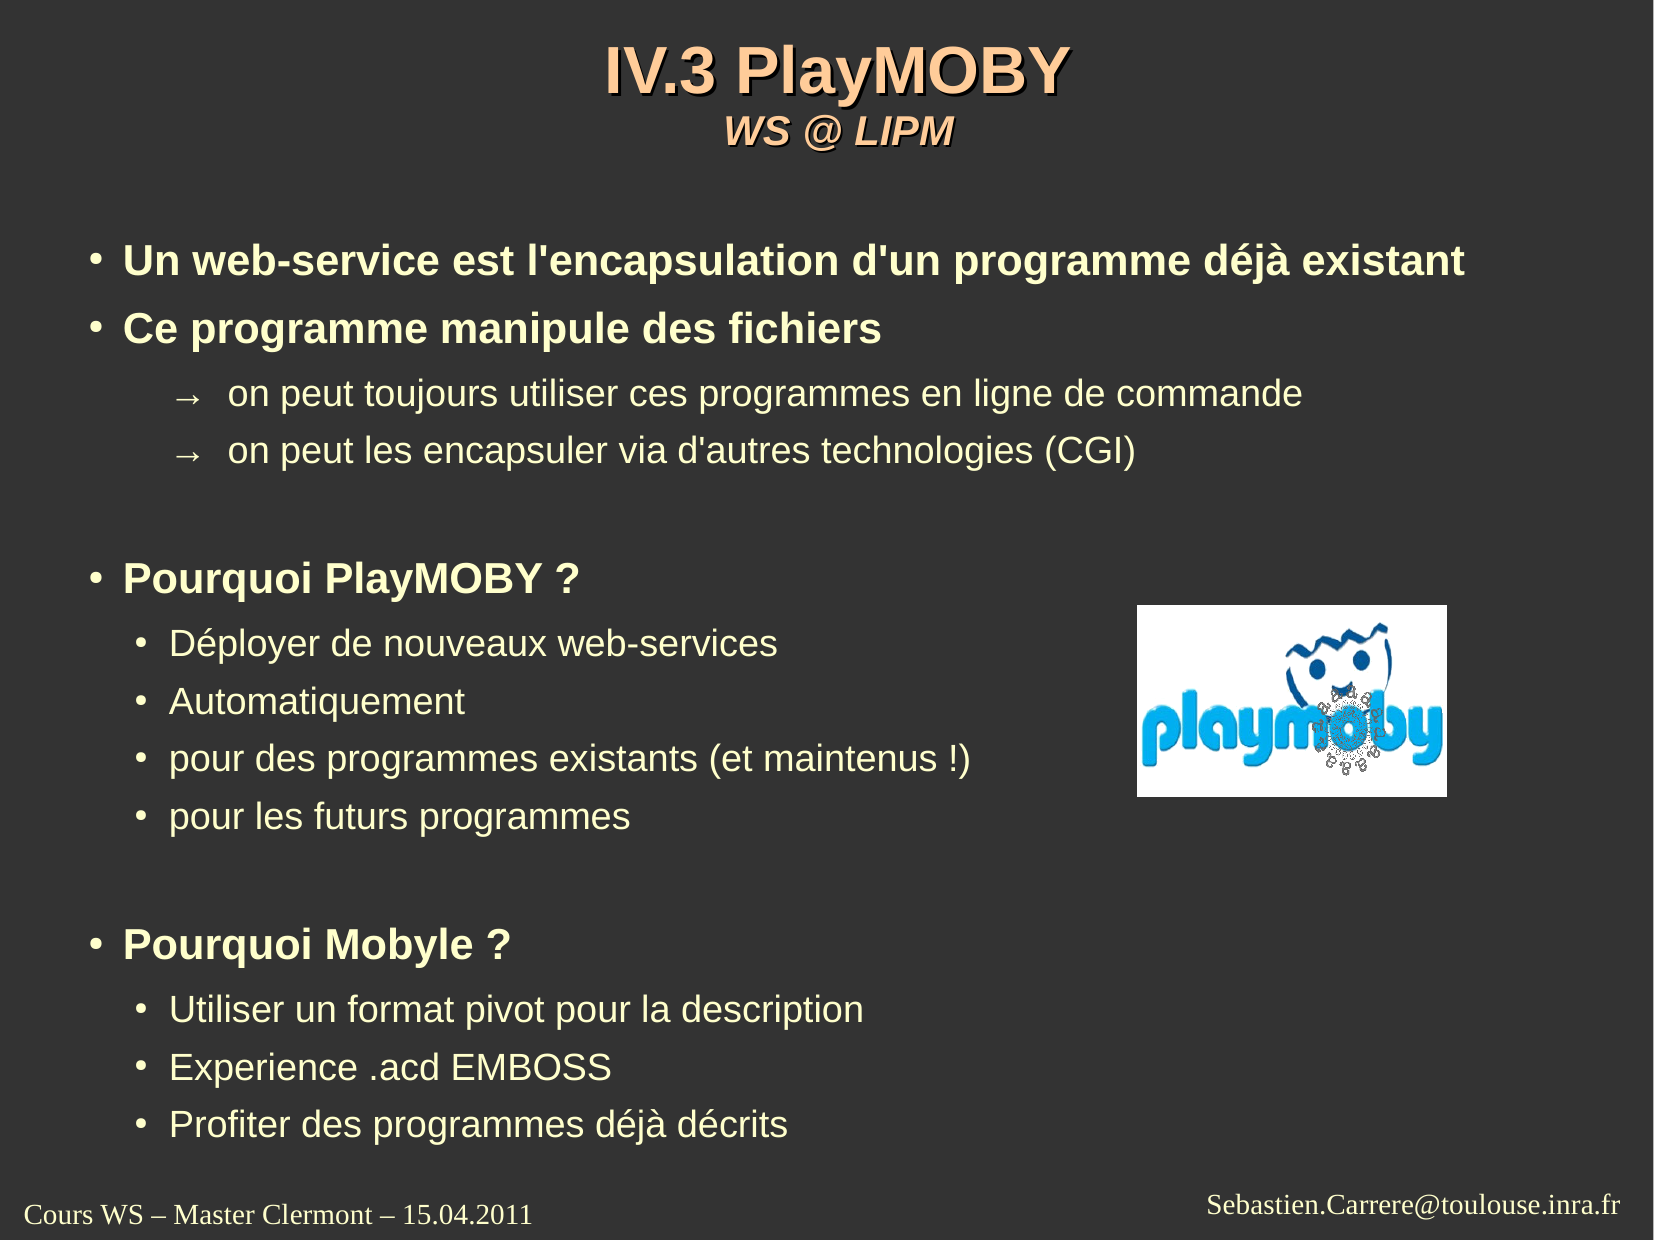

IV.3 PlayMOBY
WS @ LIPM
# Un web-service est l'encapsulation d'un programme déjà existant
Ce programme manipule des fichiers
→ on peut toujours utiliser ces programmes en ligne de commande
→ on peut les encapsuler via d'autres technologies (CGI)
Pourquoi PlayMOBY ?
Déployer de nouveaux web-services
Automatiquement
pour des programmes existants (et maintenus !)
pour les futurs programmes
Pourquoi Mobyle ?
Utiliser un format pivot pour la description
Experience .acd EMBOSS
Profiter des programmes déjà décrits